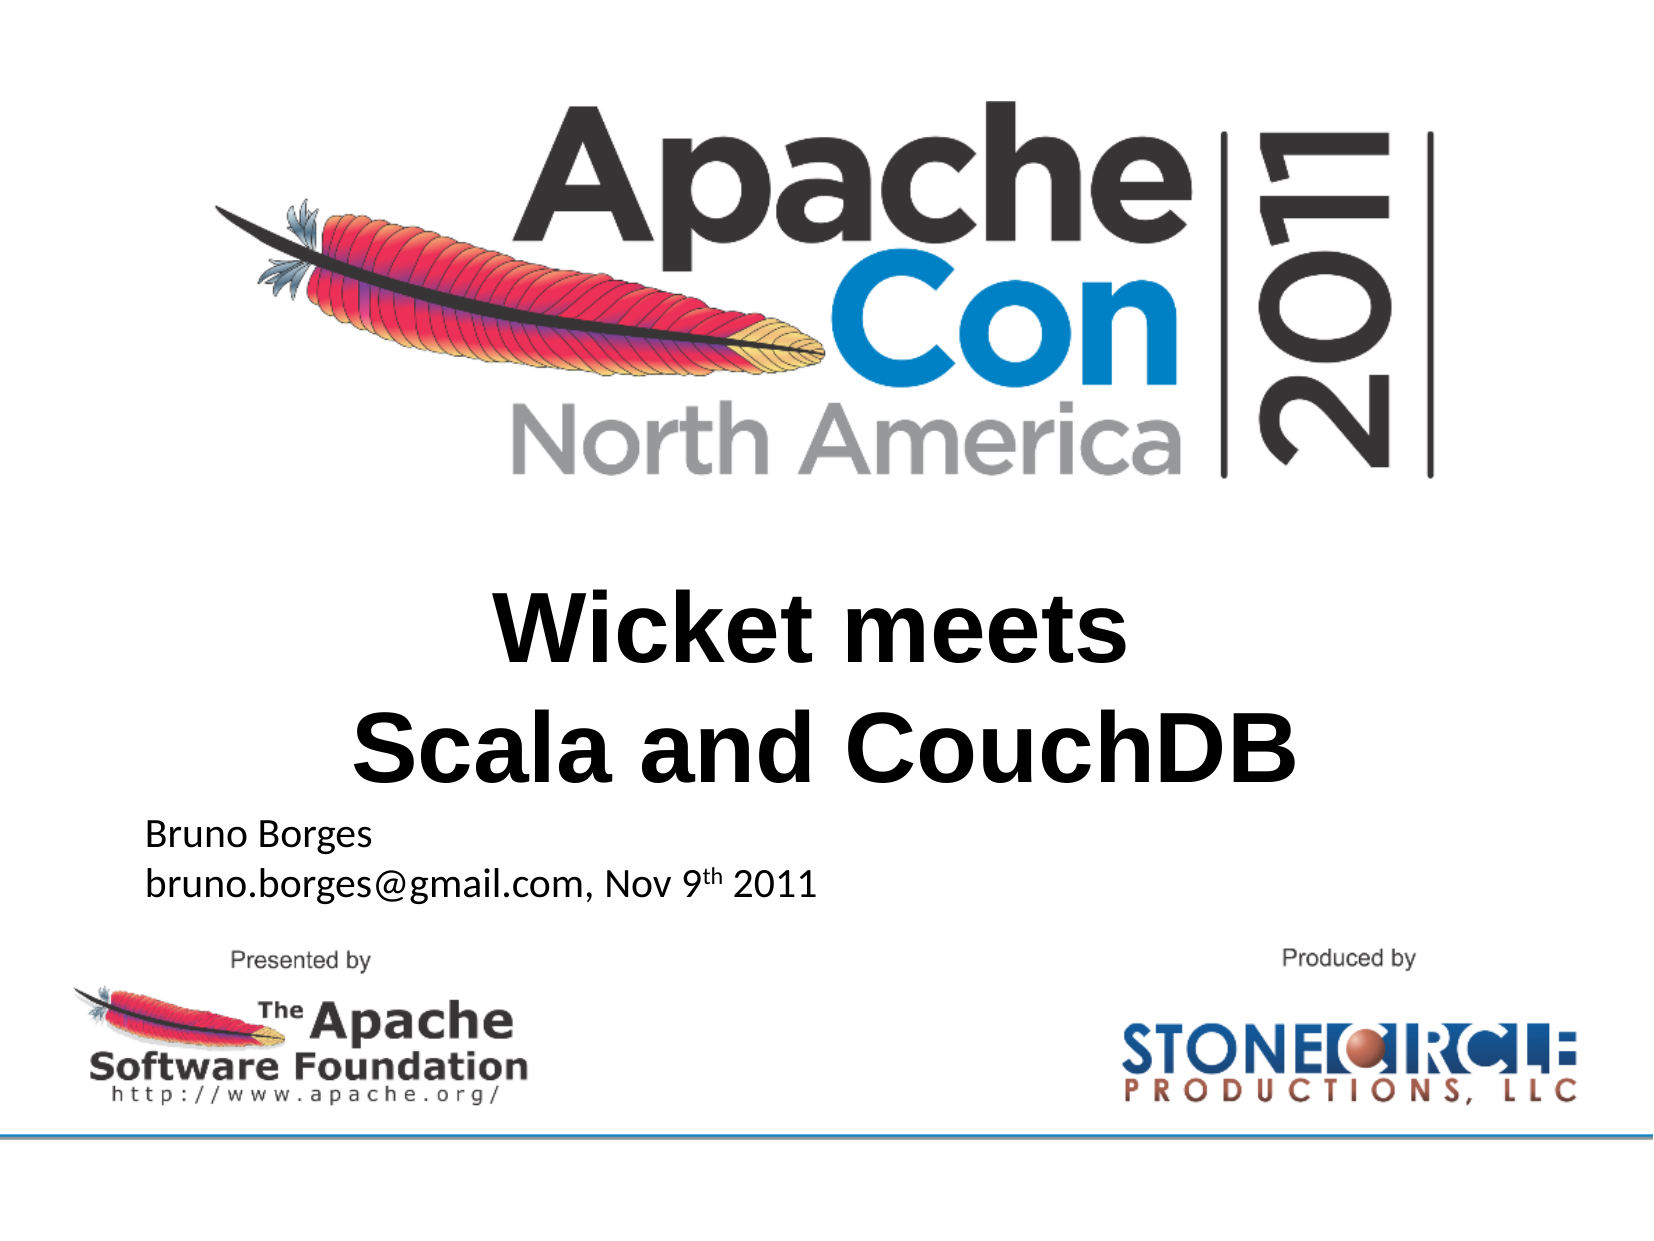

# Wicket meets Scala and CouchDB
Bruno Borges
bruno.borges@gmail.com, Nov 9th 2011